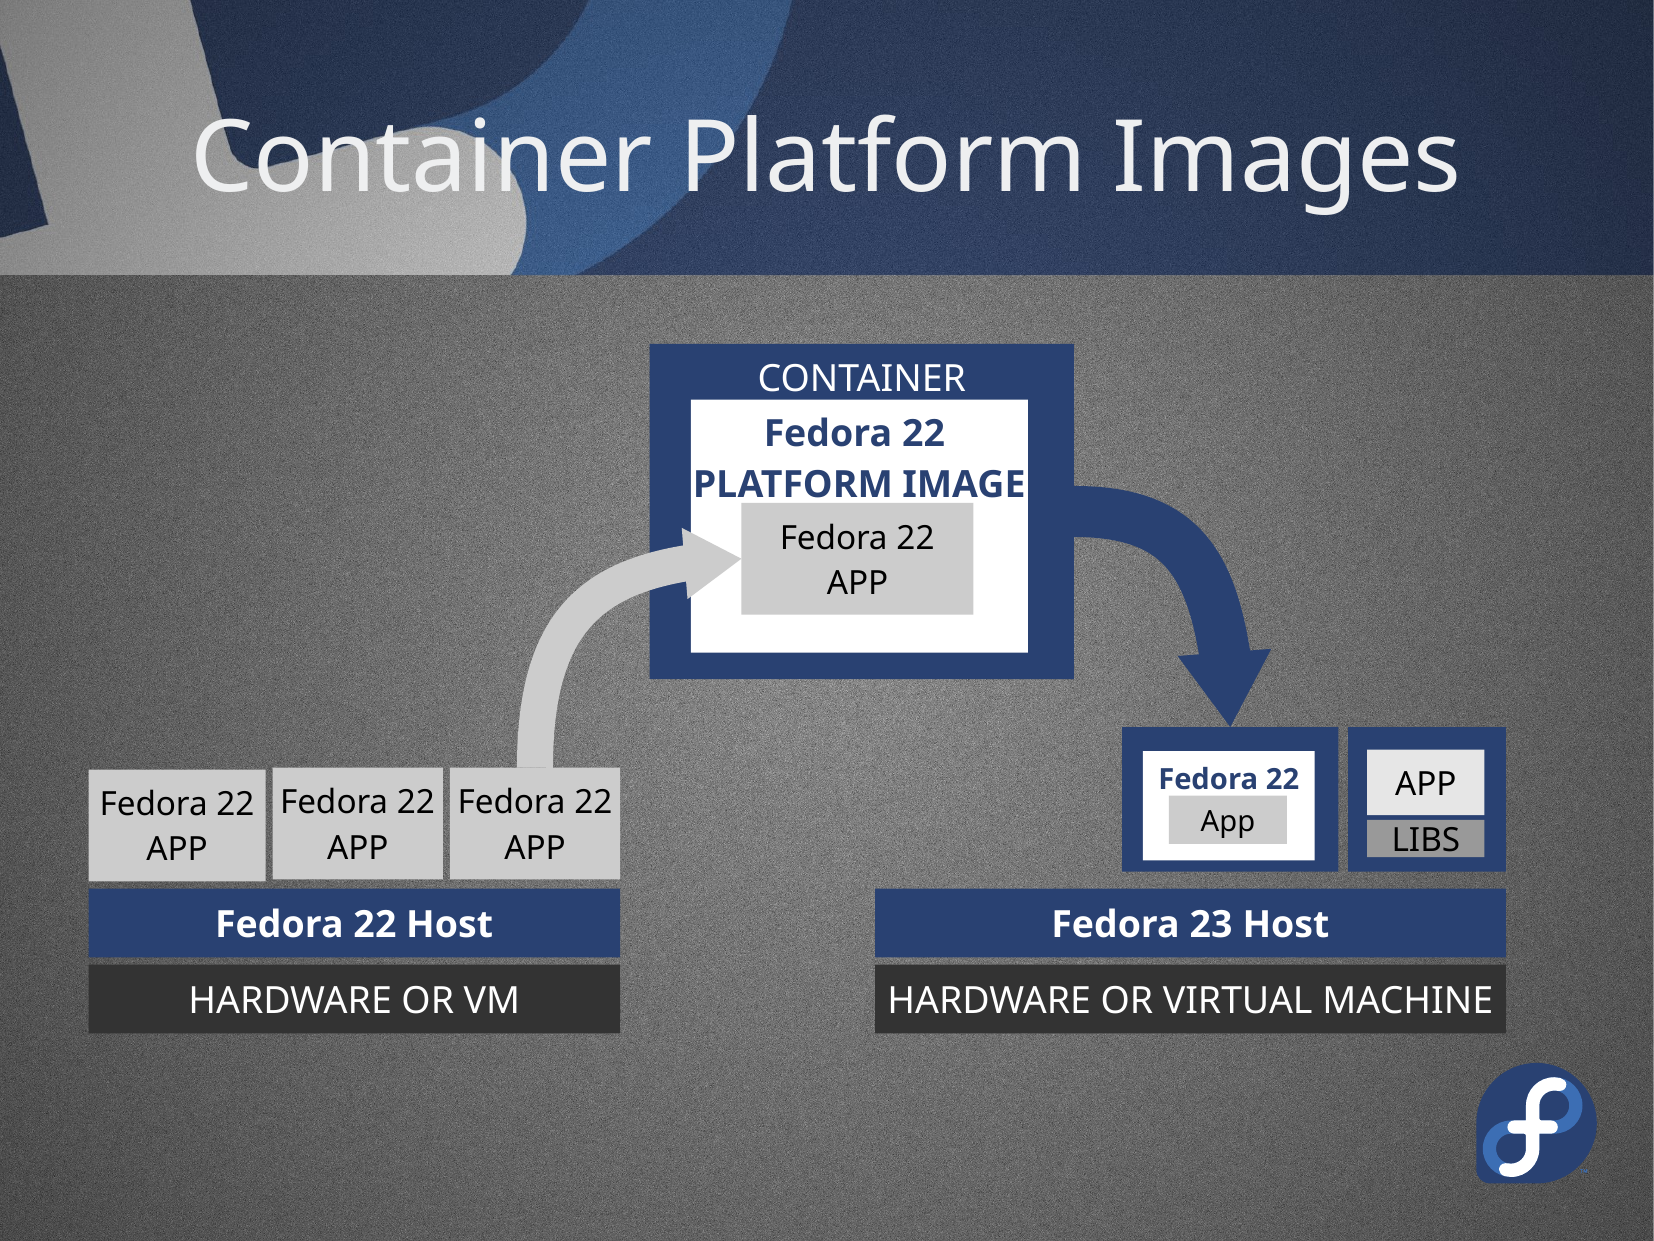

# Container Platform Images
CONTAINER
Fedora 22
PLATFORM IMAGE
Fedora 22
APP
Fedora 22
App
APP
LIBS
Fedora 22
APP
Fedora 22
APP
Fedora 22
APP
Fedora 22 Host
HARDWARE OR VM
Fedora 23 Host
HARDWARE OR VIRTUAL MACHINE